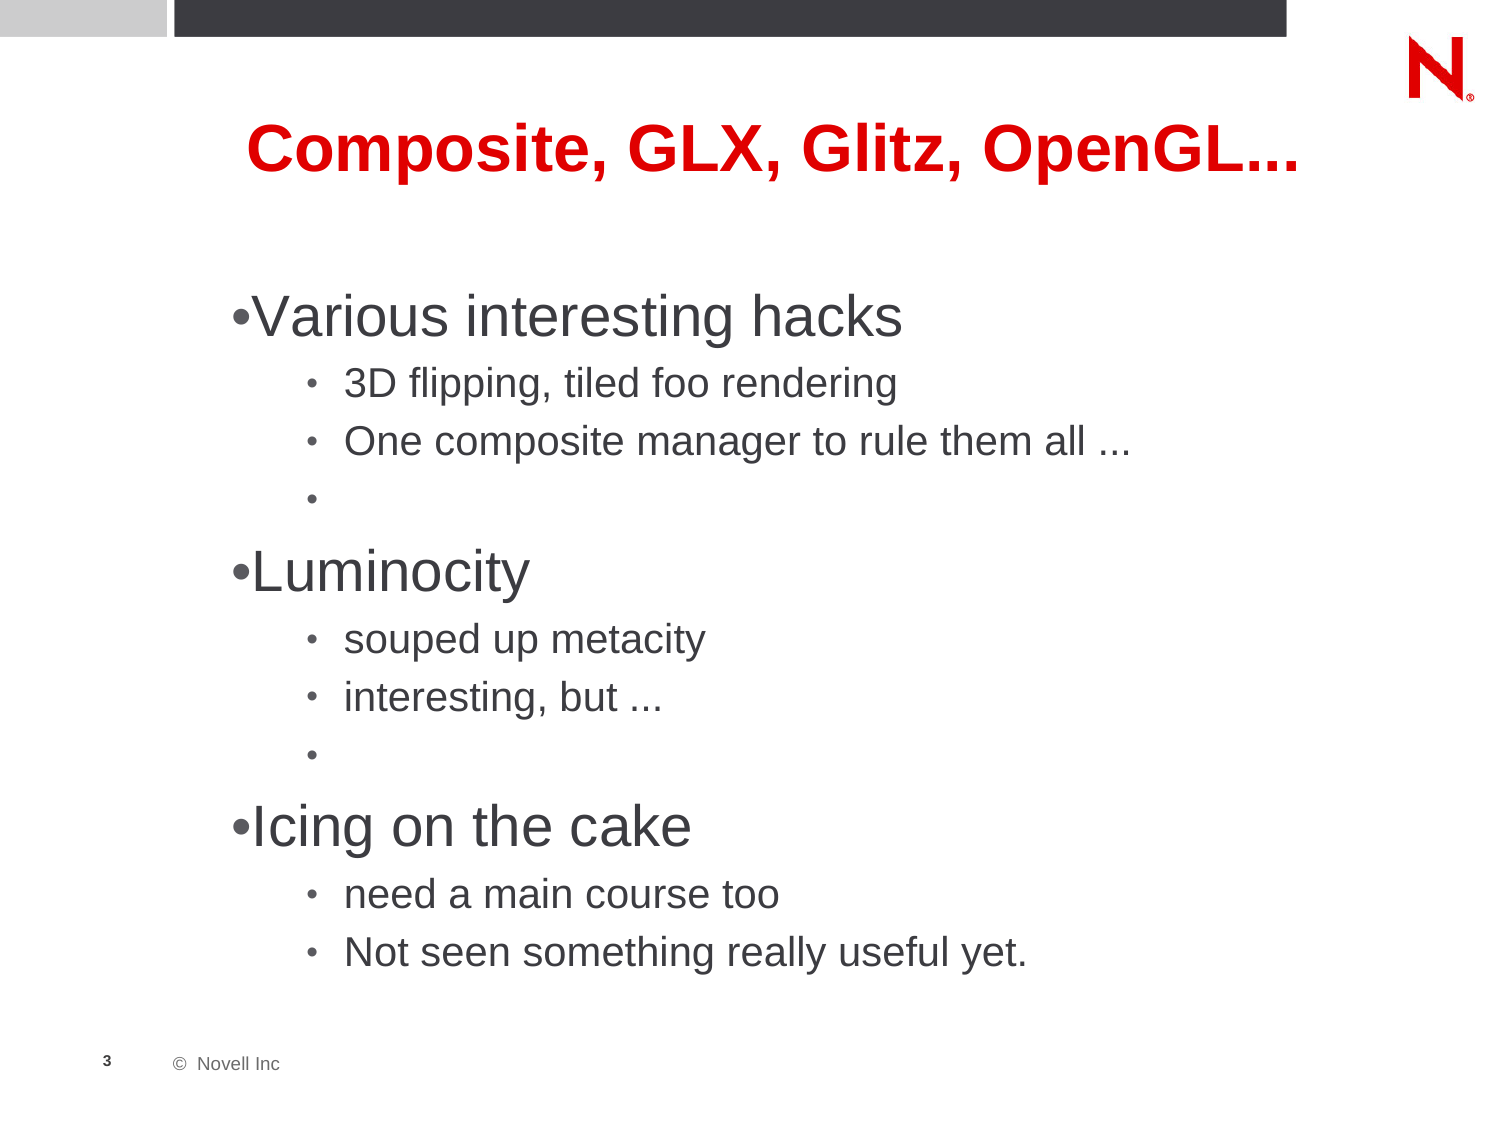

# Composite, GLX, Glitz, OpenGL...
Various interesting hacks
3D flipping, tiled foo rendering
One composite manager to rule them all ...
Luminocity
souped up metacity
interesting, but ...
Icing on the cake
need a main course too
Not seen something really useful yet.